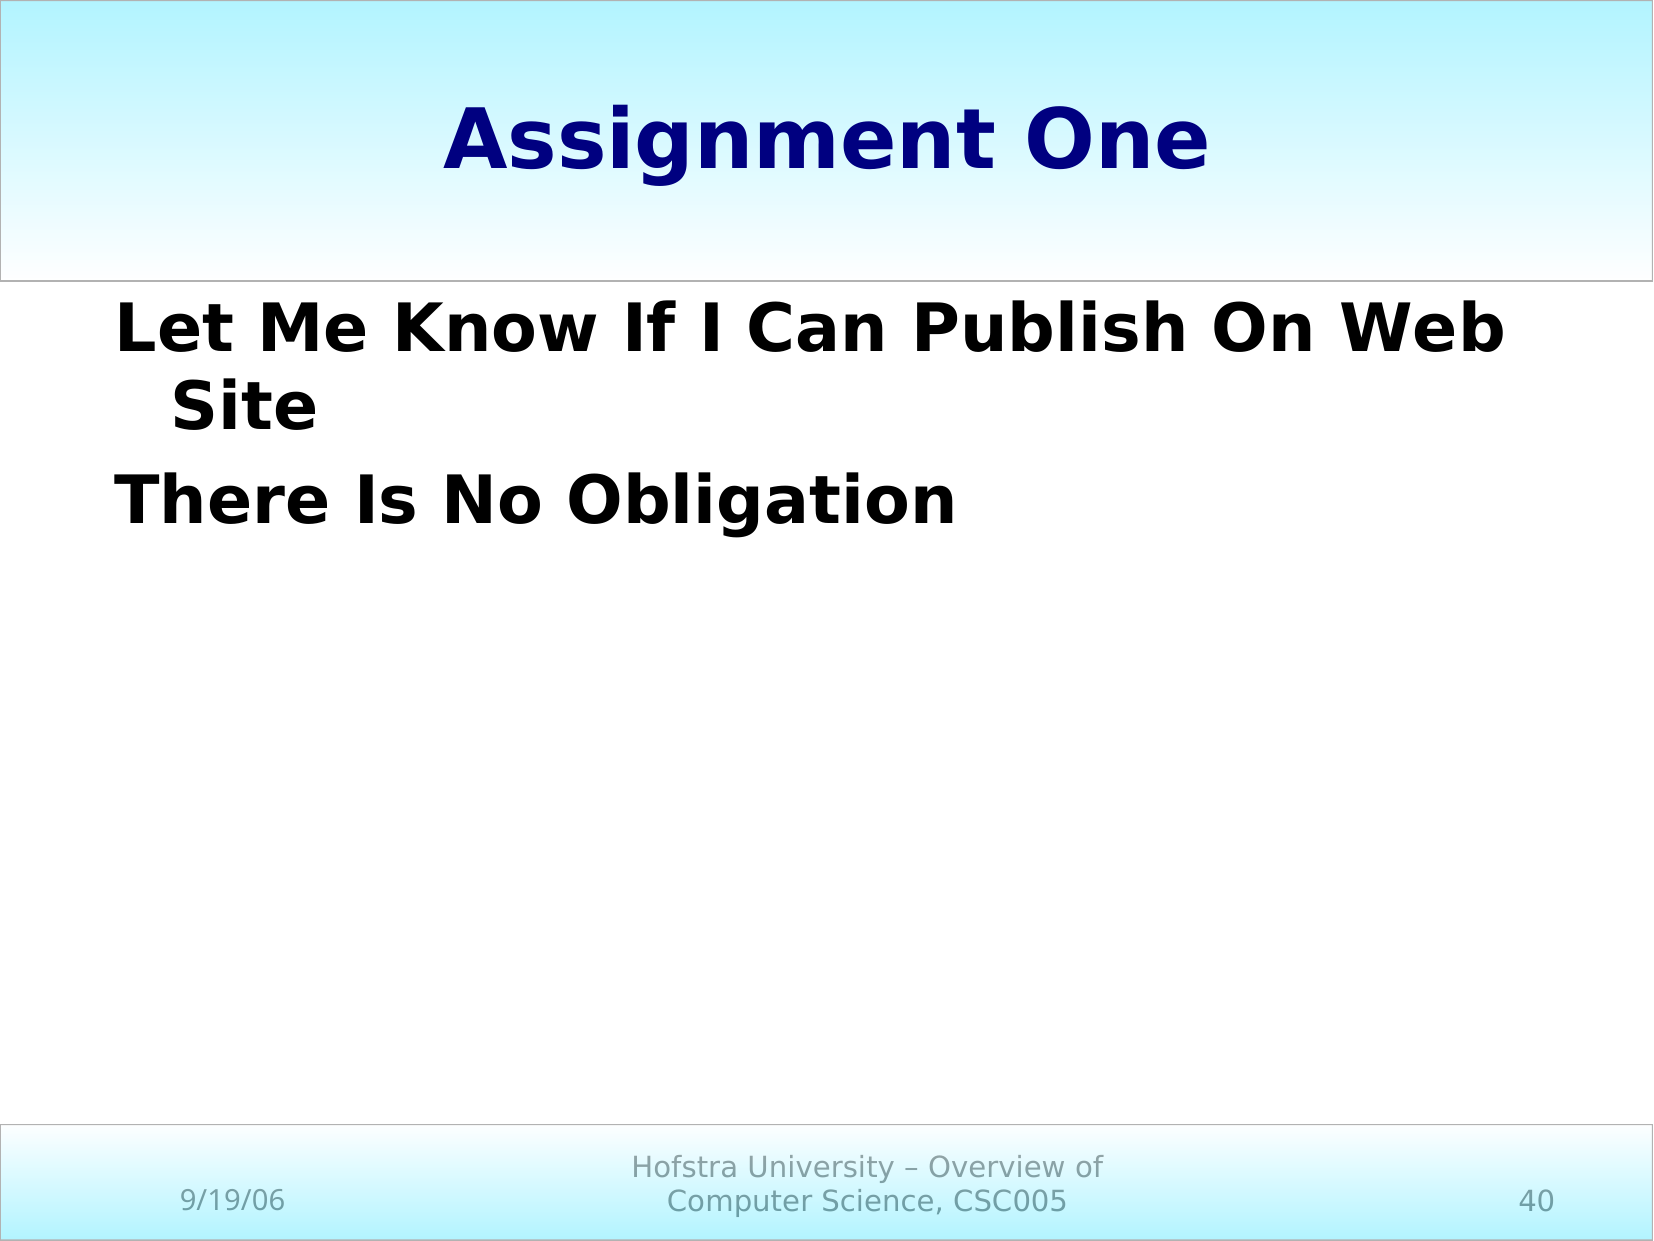

# Assignment One
Let Me Know If I Can Publish On Web Site
There Is No Obligation
09/27/06
40